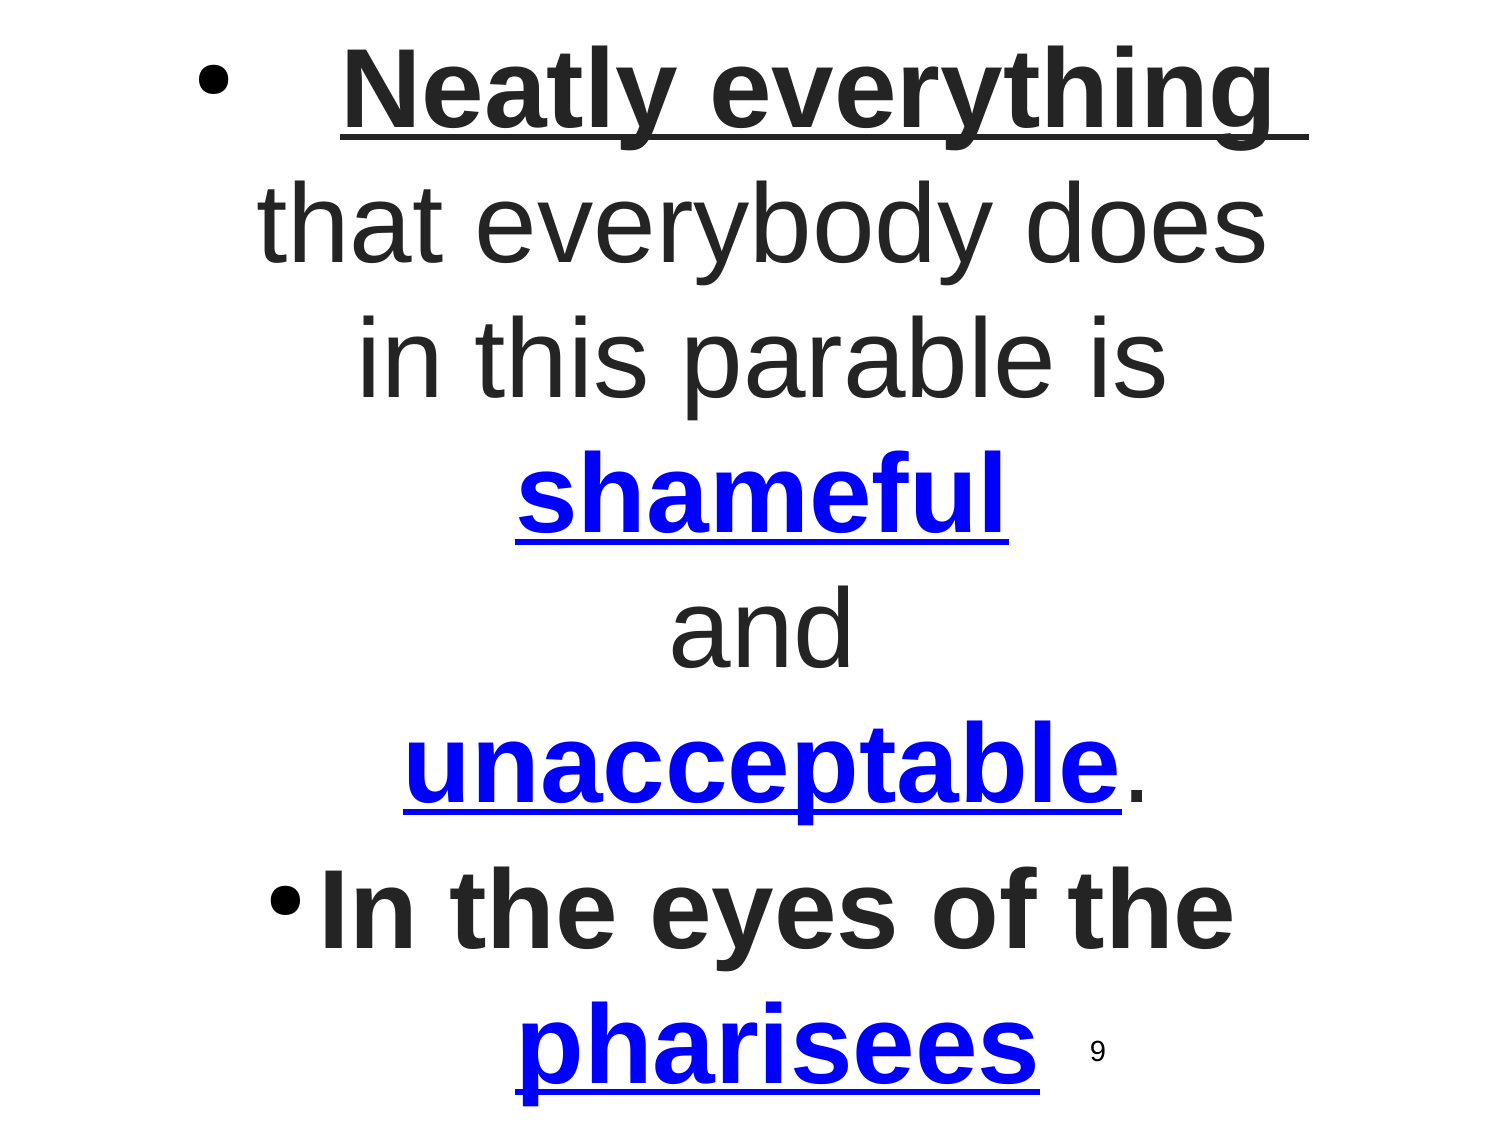

# Neatly everything that everybody does in this parable is shameful and unacceptable.
In the eyes of the
pharisees
9